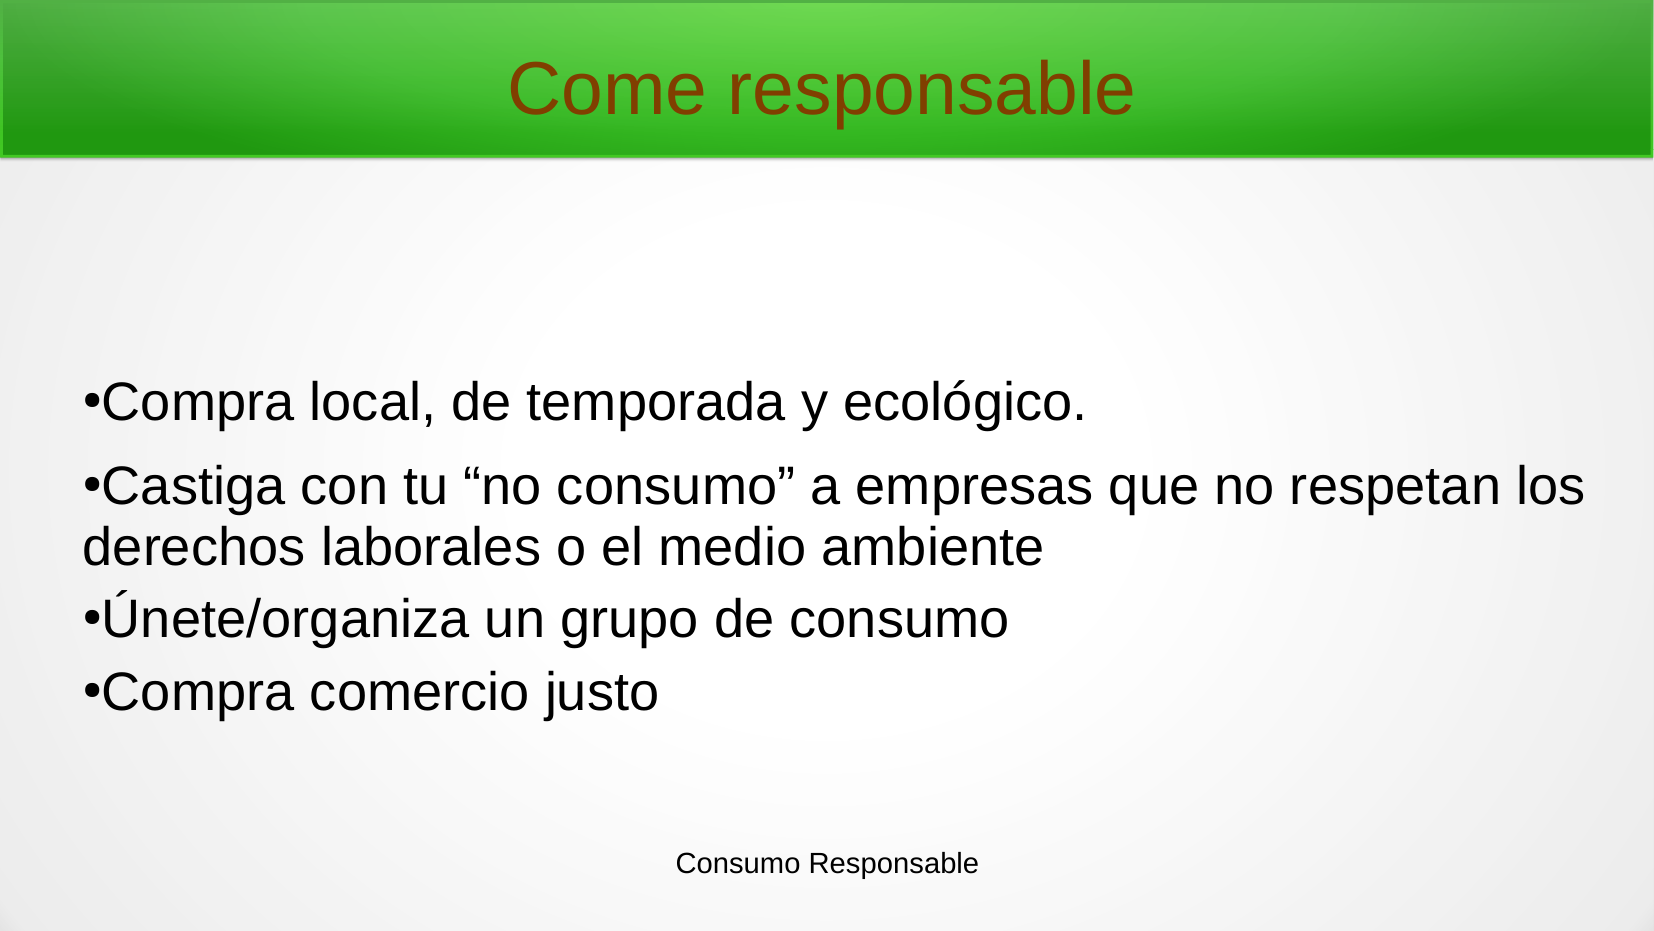

# Come responsable
Compra local, de temporada y ecológico.
Castiga con tu “no consumo” a empresas que no respetan los derechos laborales o el medio ambiente
Únete/organiza un grupo de consumo
Compra comercio justo
Consumo Responsable